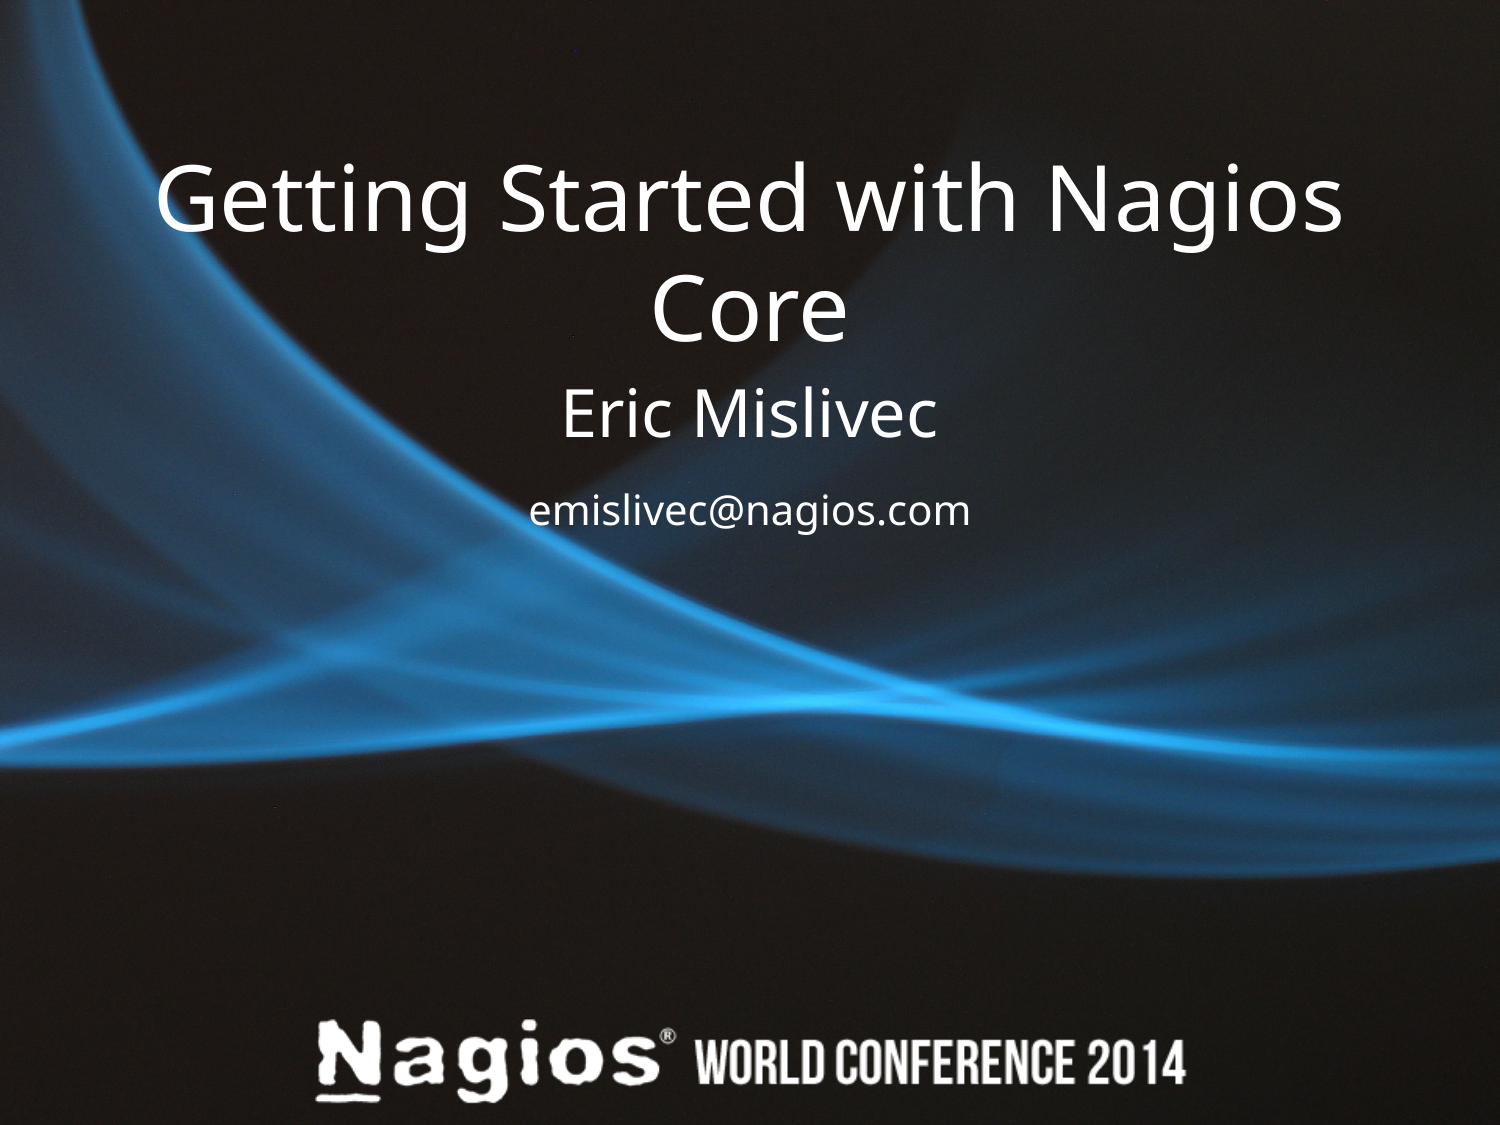

# Getting Started with Nagios Core
Eric Mislivec
emislivec@nagios.com